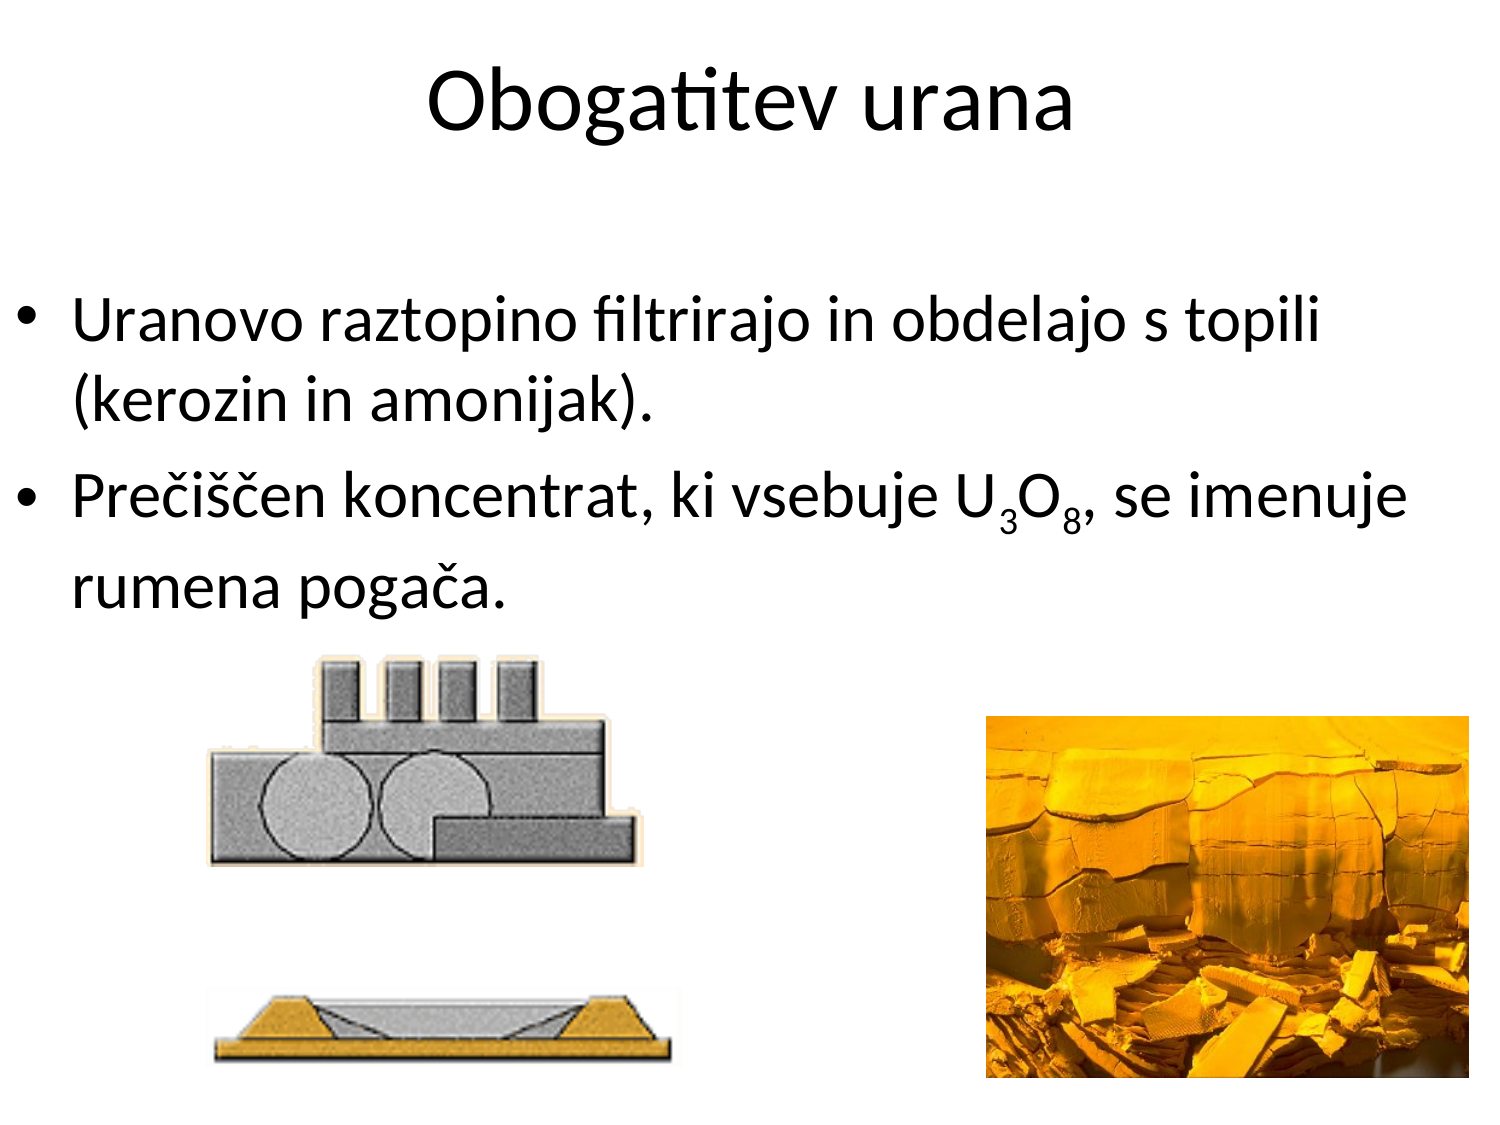

Obogatitev urana
Uranovo raztopino filtrirajo in obdelajo s topili (kerozin in amonijak).
Prečiščen koncentrat, ki vsebuje U3O8, se imenuje rumena pogača.